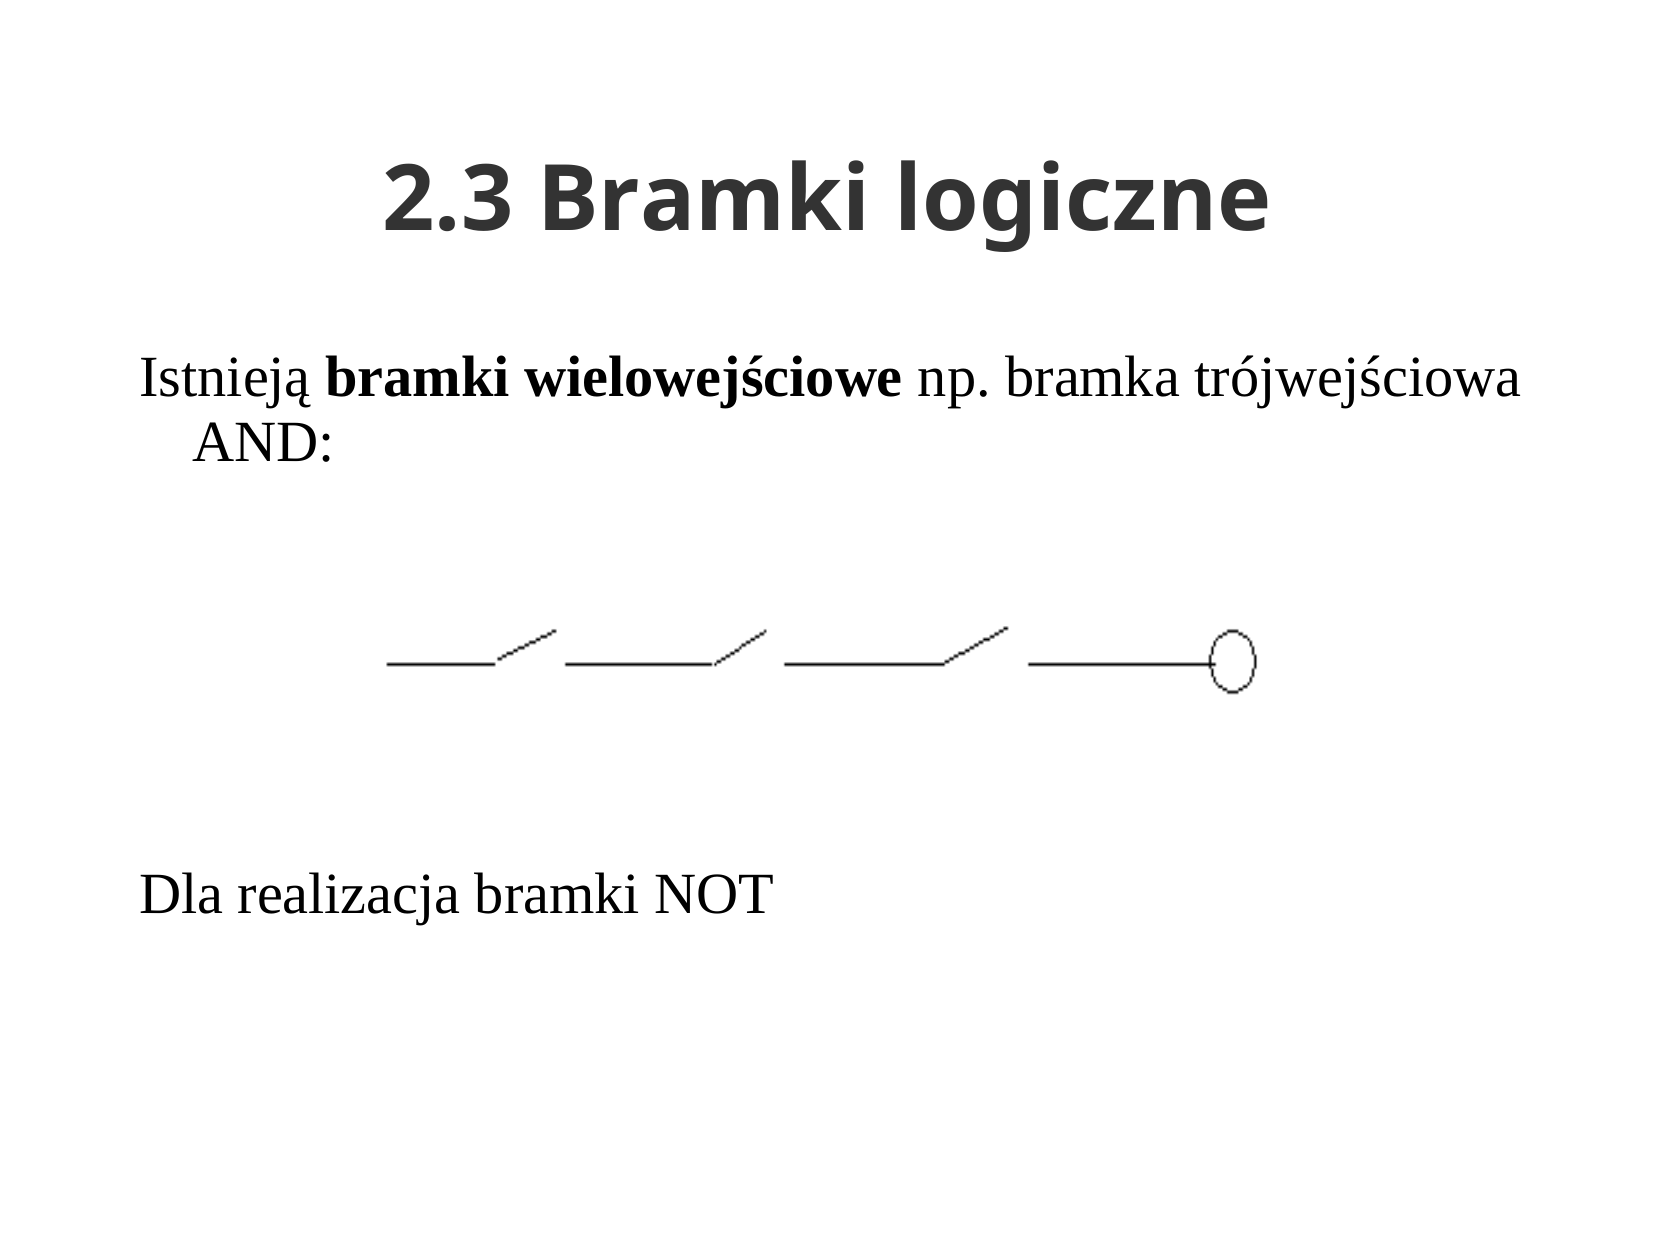

# 2.3 Bramki logiczne
Istnieją bramki wielowejściowe np. bramka trójwejściowa AND:
Dla realizacja bramki NOT